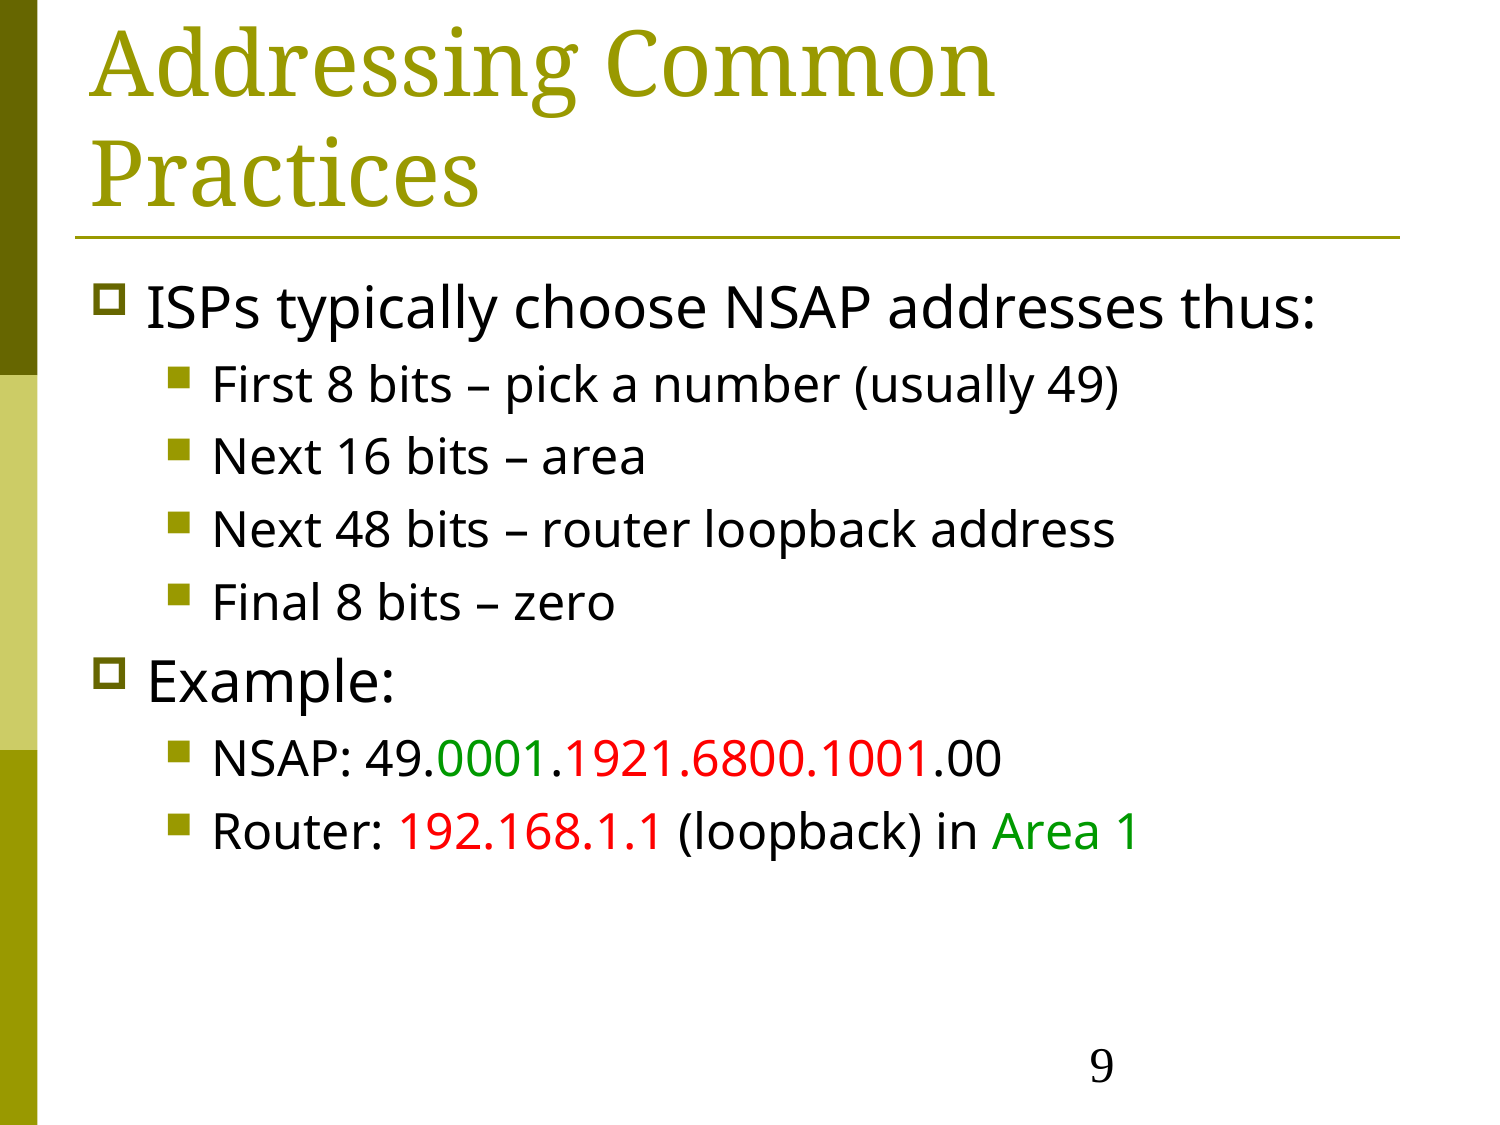

# Addressing Common Practices
ISPs typically choose NSAP addresses thus:
First 8 bits – pick a number (usually 49)
Next 16 bits – area
Next 48 bits – router loopback address
Final 8 bits – zero
Example:
NSAP: 49.0001.1921.6800.1001.00
Router: 192.168.1.1 (loopback) in Area 1
9